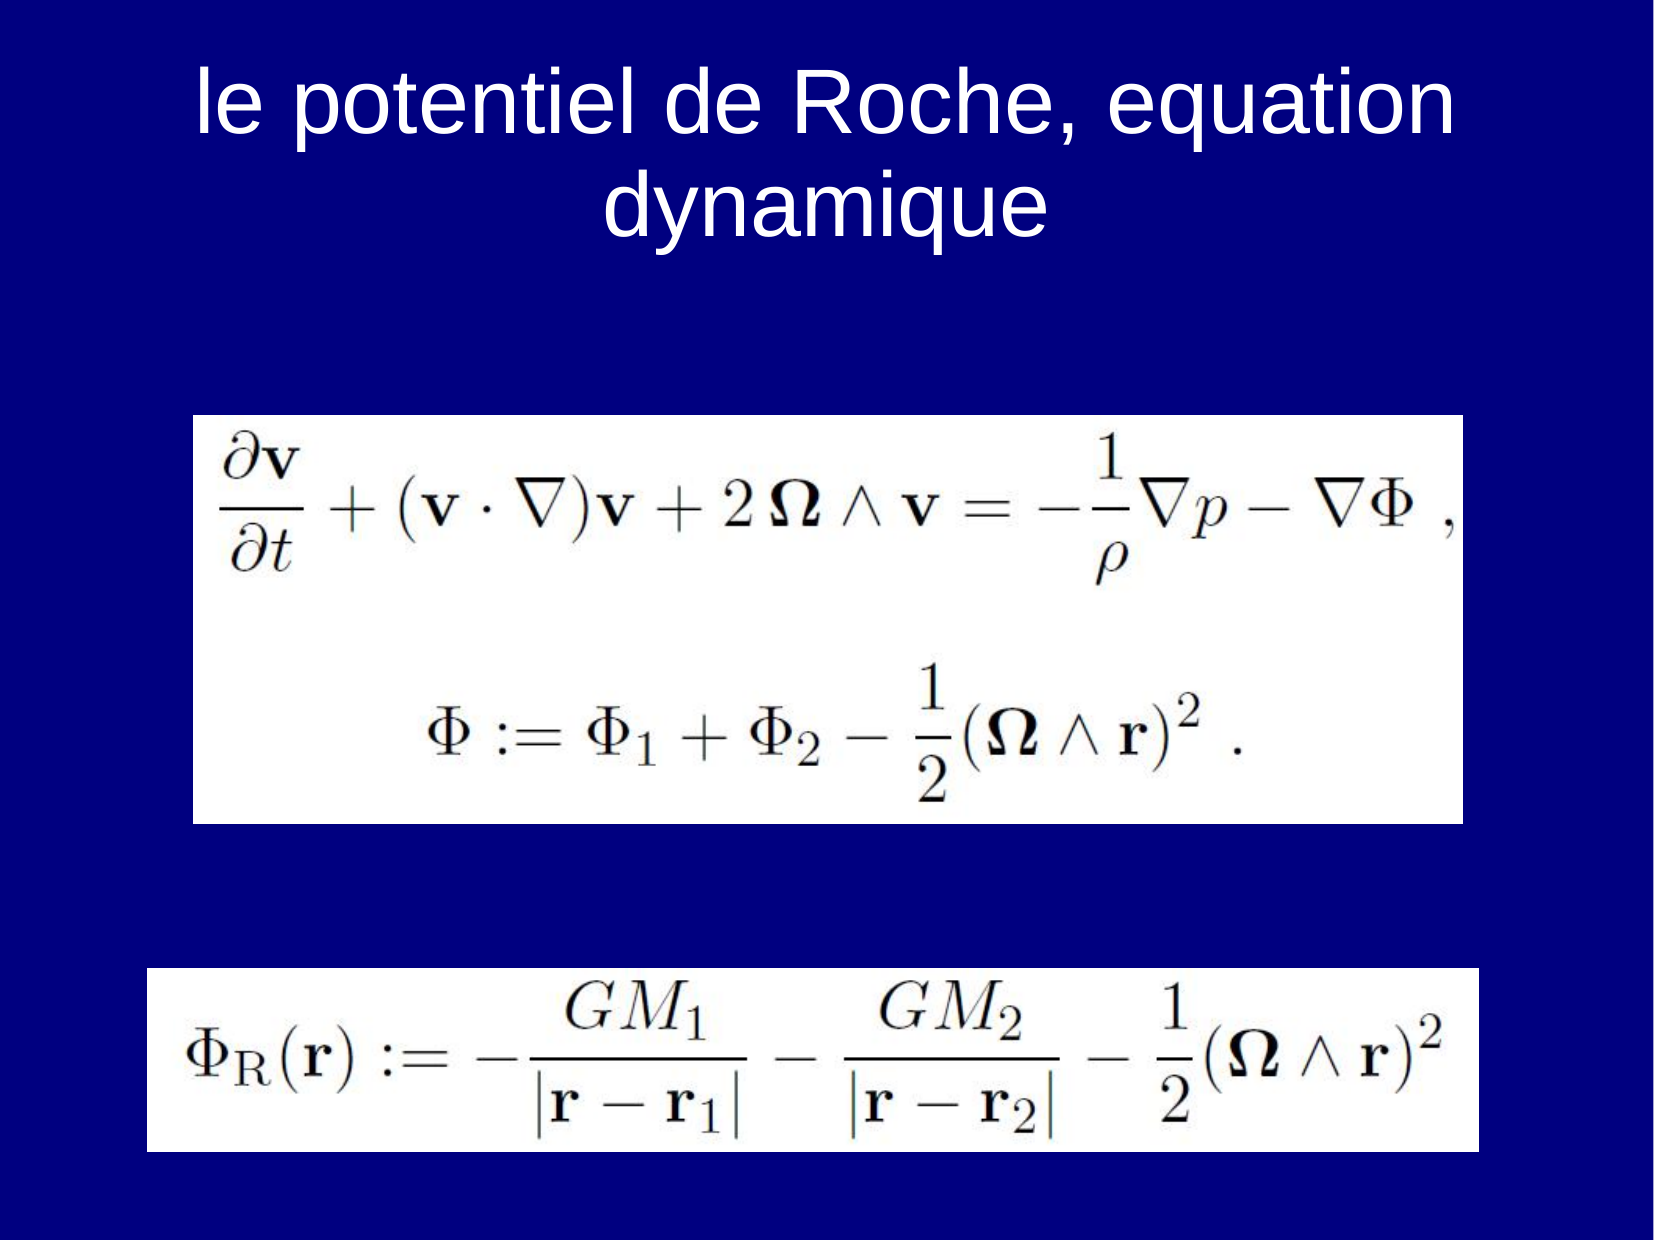

# le potentiel de Roche, equation dynamique